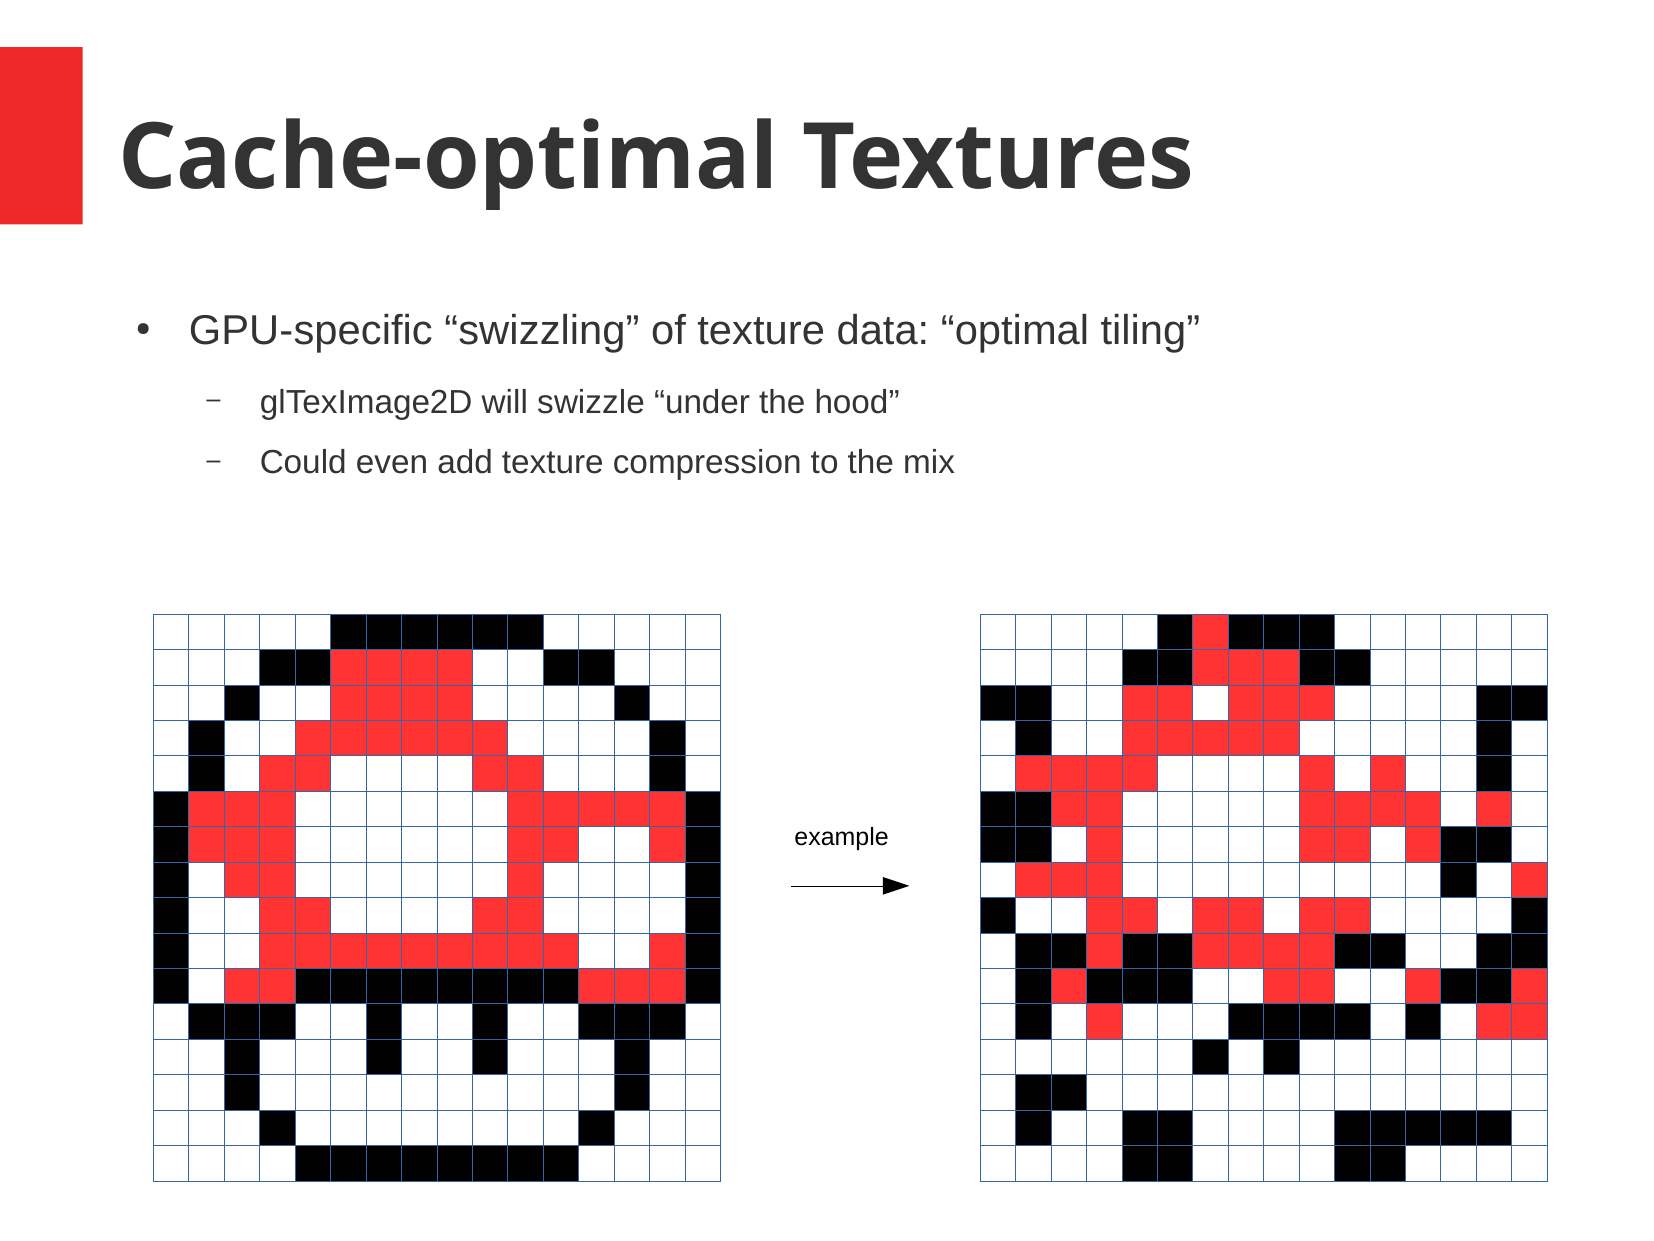

# Cache-optimal Textures
GPU-specific “swizzling” of texture data: “optimal tiling”
glTexImage2D will swizzle “under the hood”
Could even add texture compression to the mix
example